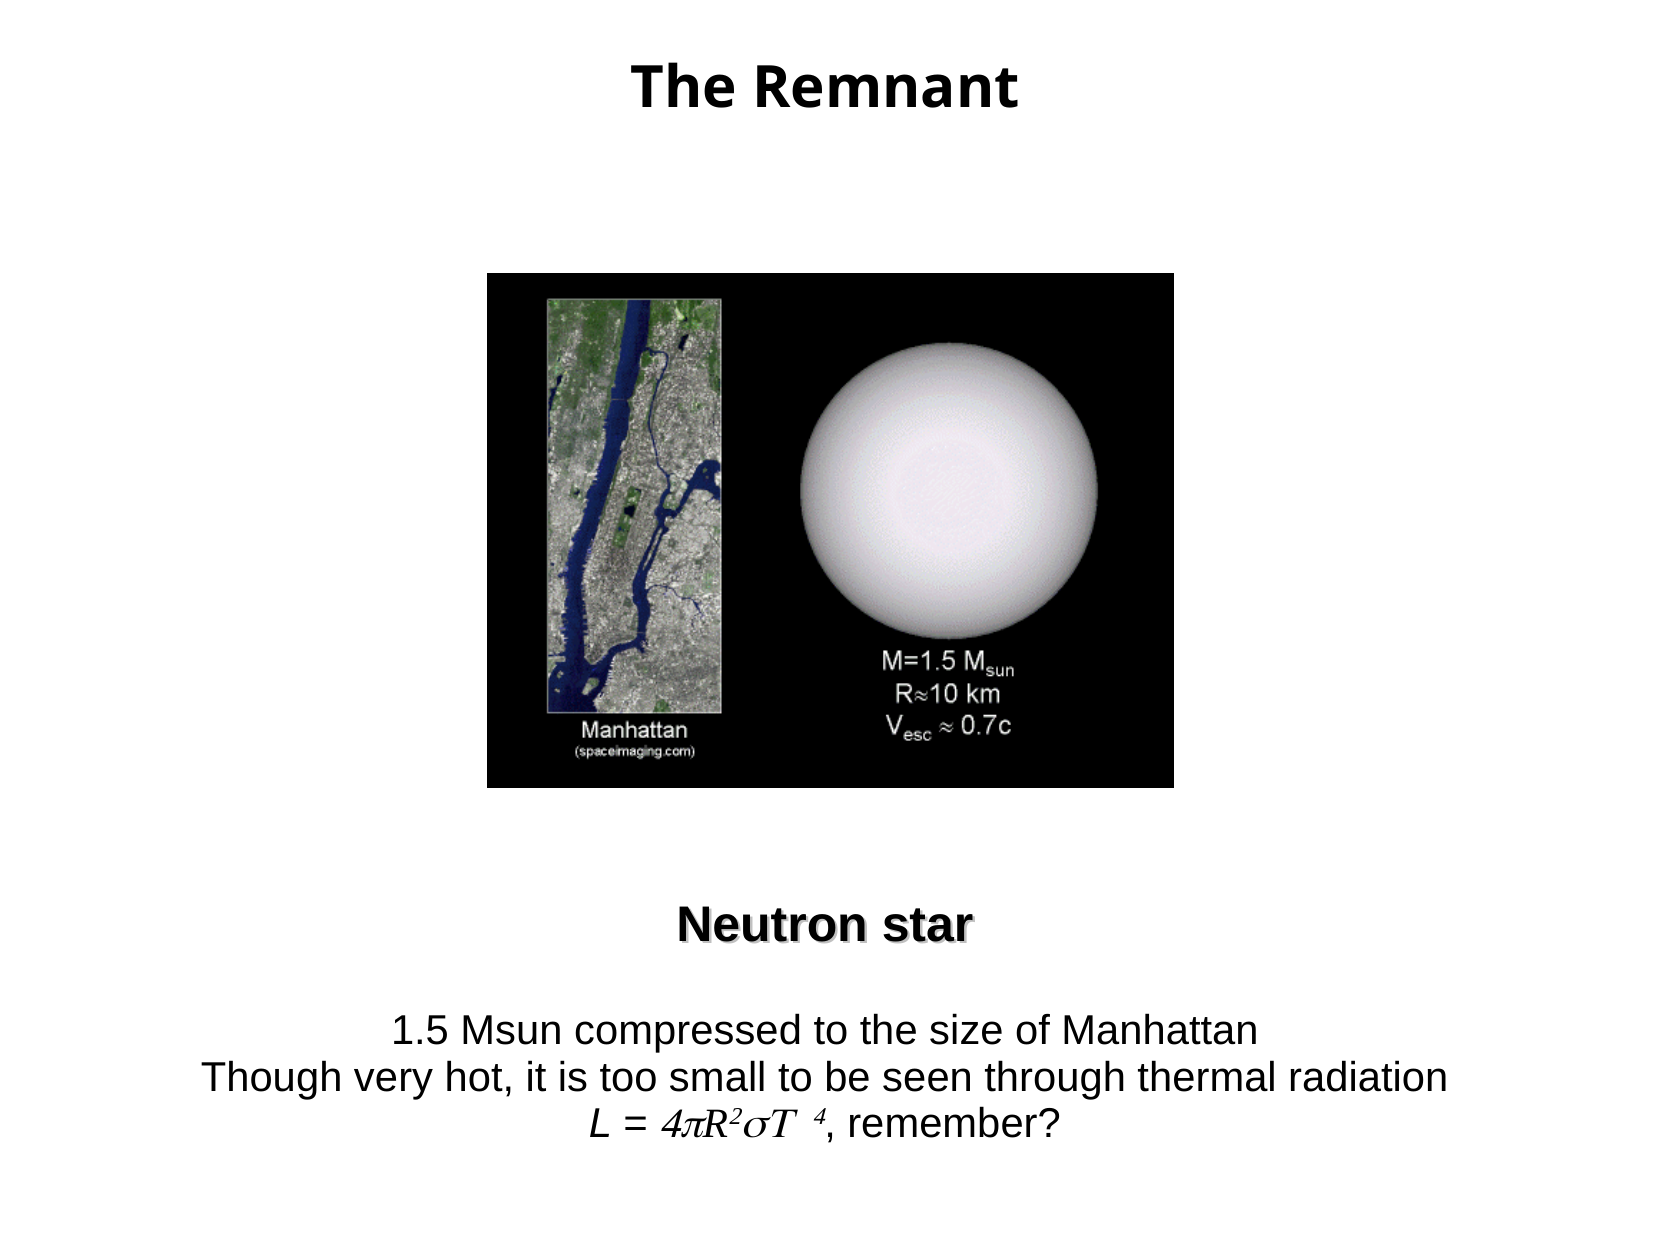

The Remnant
Neutron star
1.5 Msun compressed to the size of Manhattan
Though very hot, it is too small to be seen through thermal radiation
L = 4pR2sT 4, remember?